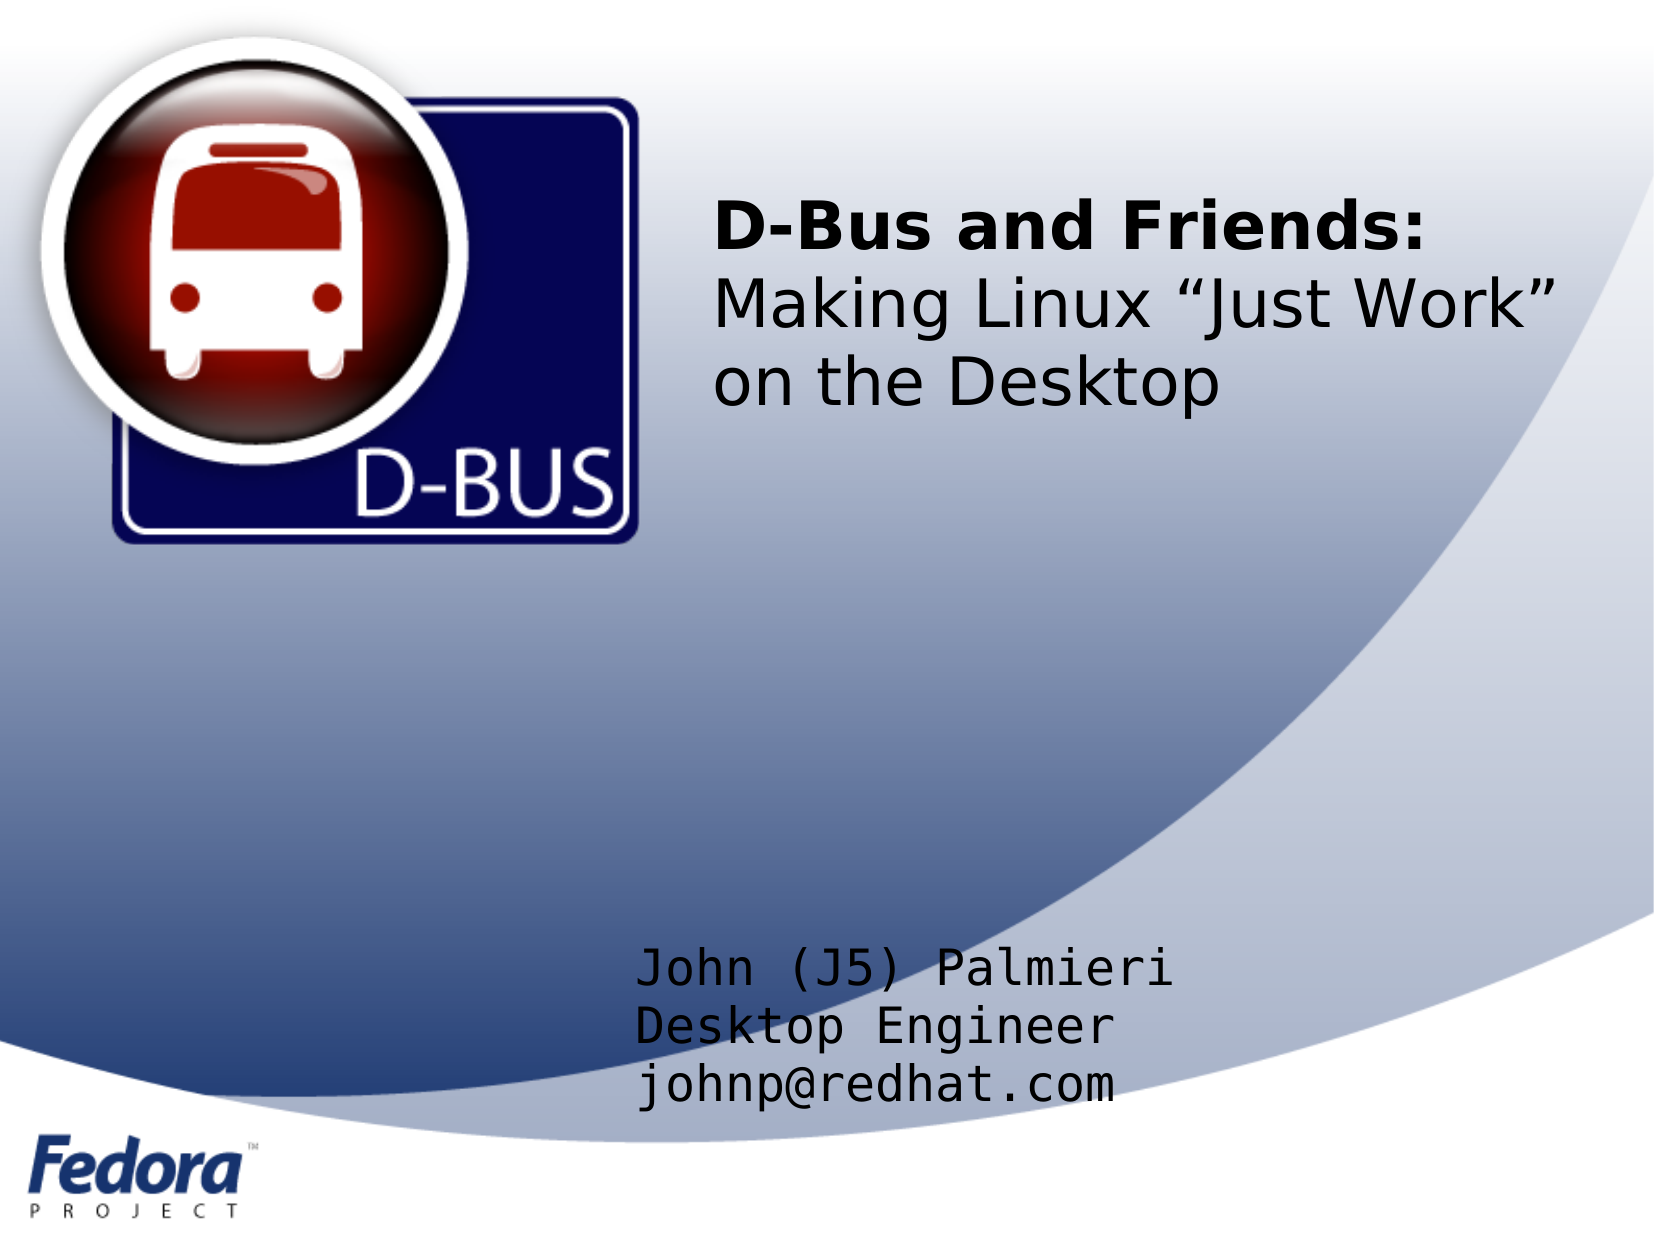

D-Bus and Friends:
Making Linux “Just Work”
on the Desktop
John (J5) Palmieri
Desktop Engineer
johnp@redhat.com